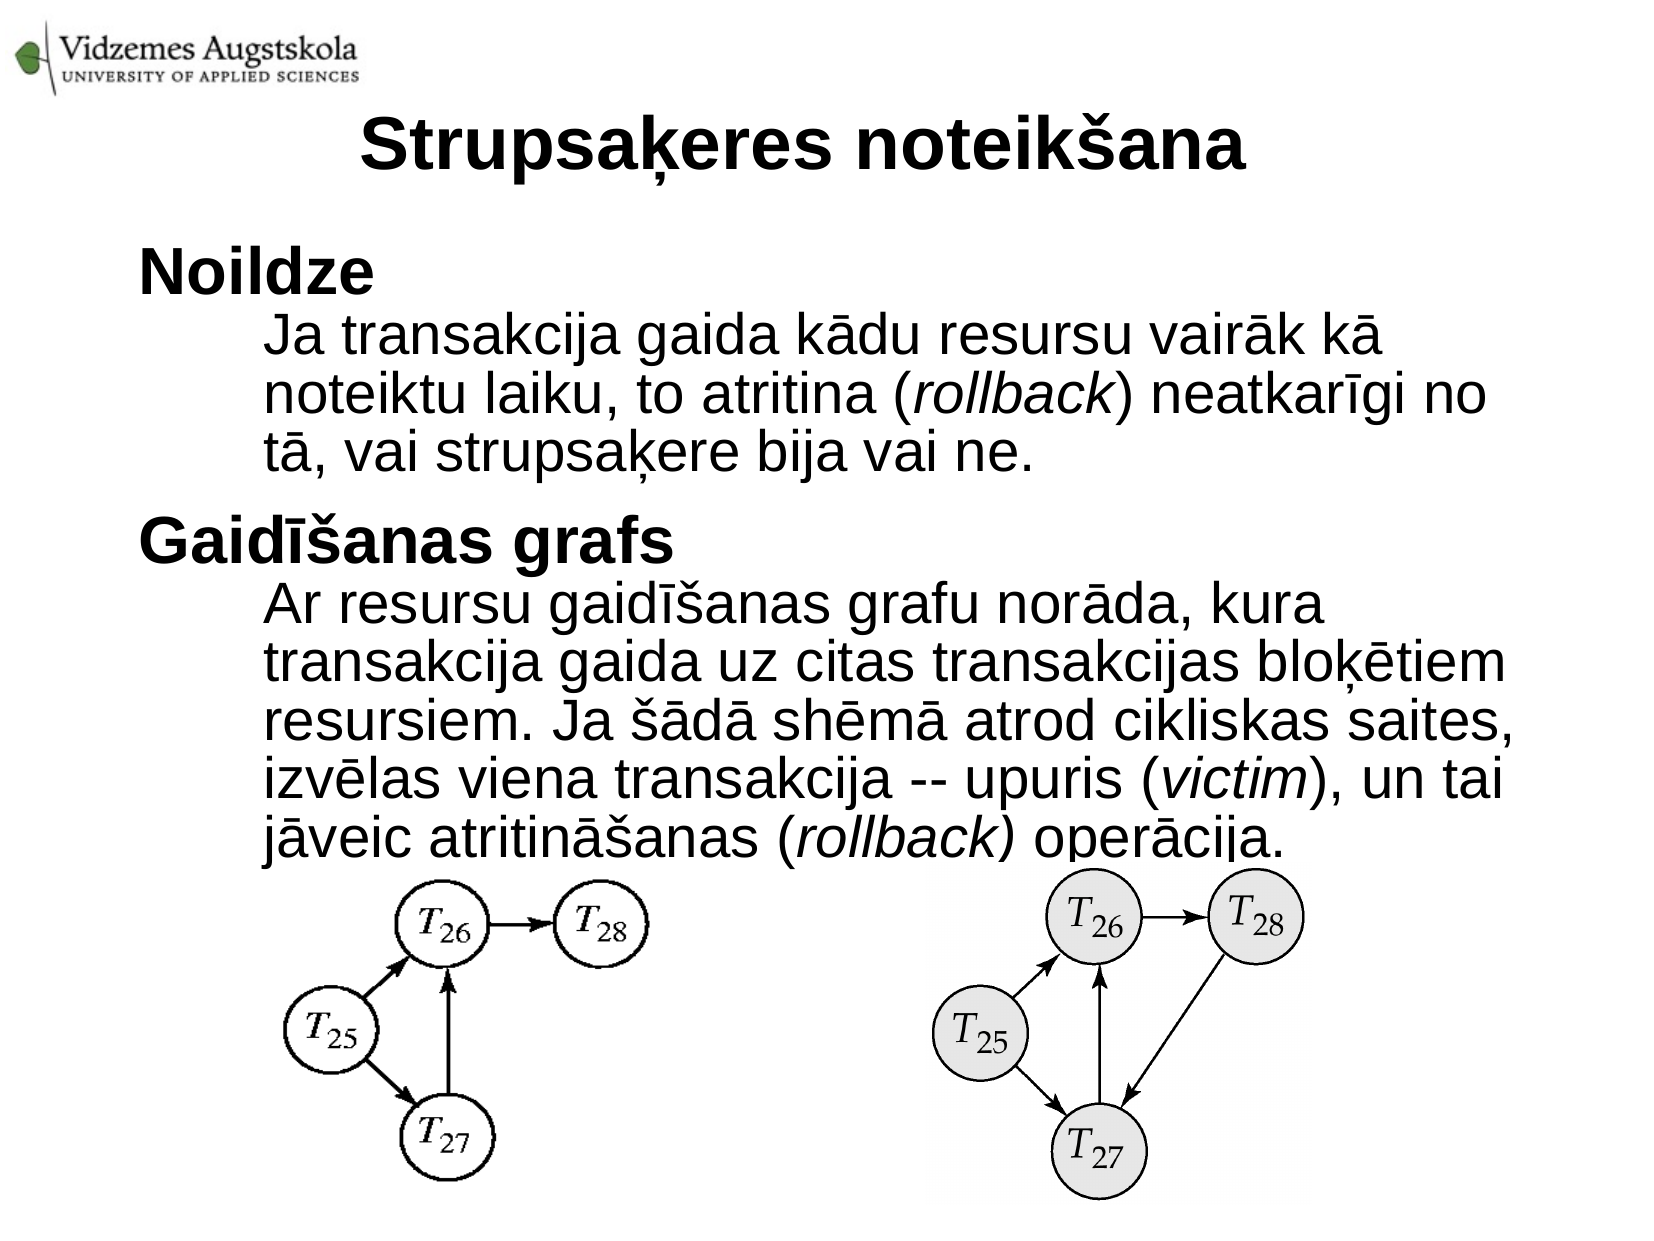

# Strupsaķeres noteikšana
Noildze
Ja transakcija gaida kādu resursu vairāk kā noteiktu laiku, to atritina (rollback) neatkarīgi no tā, vai strupsaķere bija vai ne.
Gaidīšanas grafs
Ar resursu gaidīšanas grafu norāda, kura transakcija gaida uz citas transakcijas bloķētiem resursiem. Ja šādā shēmā atrod cikliskas saites, izvēlas viena transakcija -- upuris (victim), un tai jāveic atritināšanas (rollback) operācija.